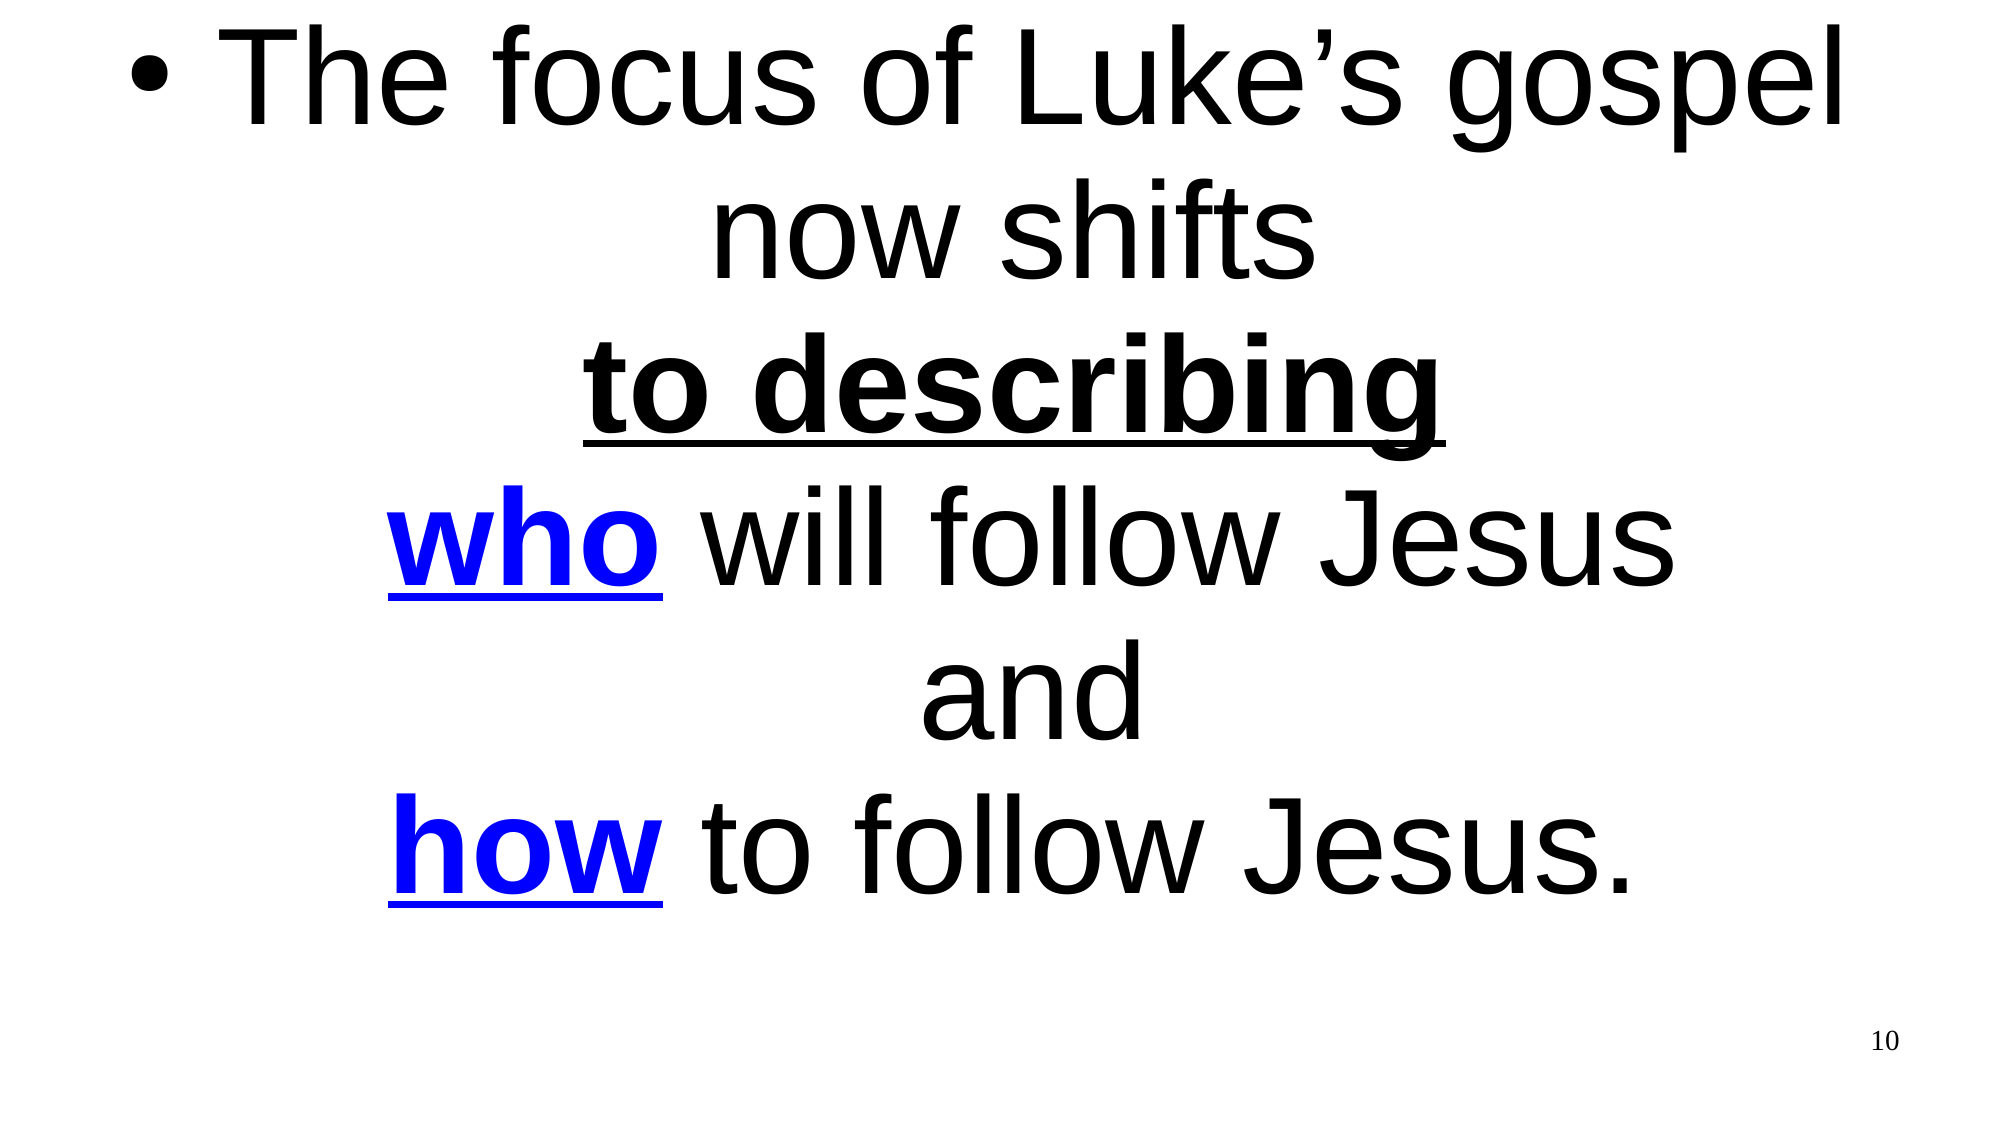

# The focus of Luke’s gospel now shifts to describing who will follow Jesus and how to follow Jesus.
10